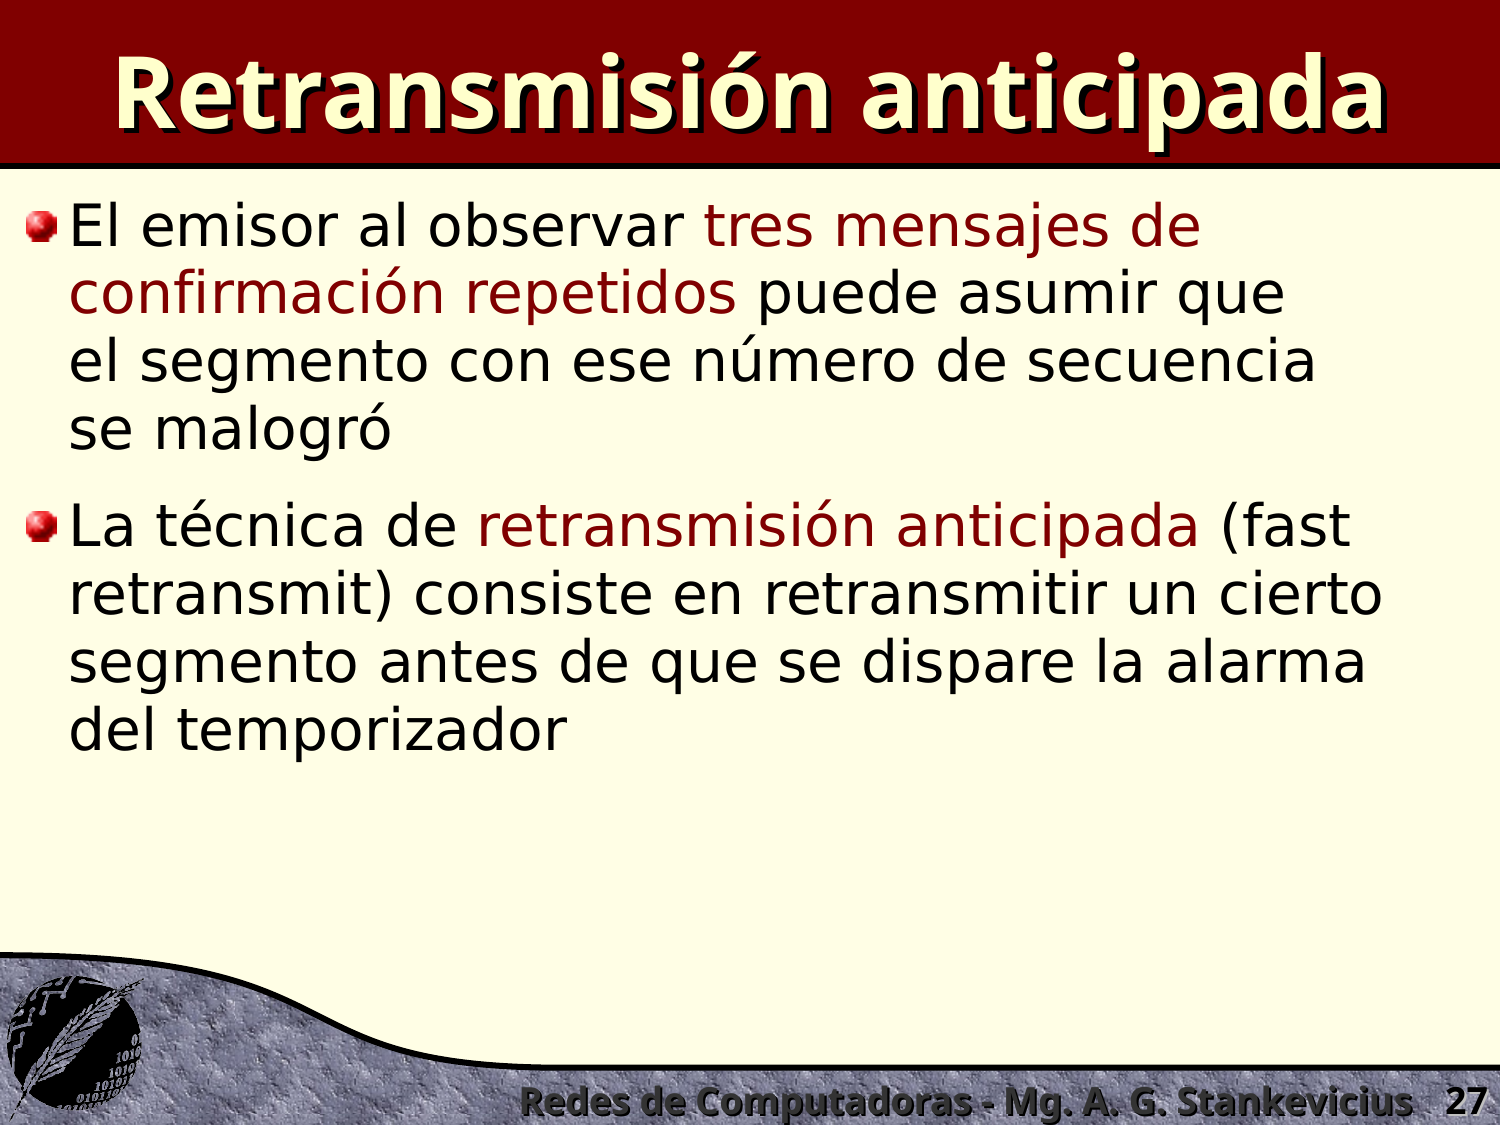

# Retransmisión anticipada
El emisor al observar tres mensajes de confirmación repetidos puede asumir que
el segmento con ese número de secuencia
se malogró
La técnica de retransmisión anticipada (fast retransmit) consiste en retransmitir un cierto segmento antes de que se dispare la alarma
del temporizador
27